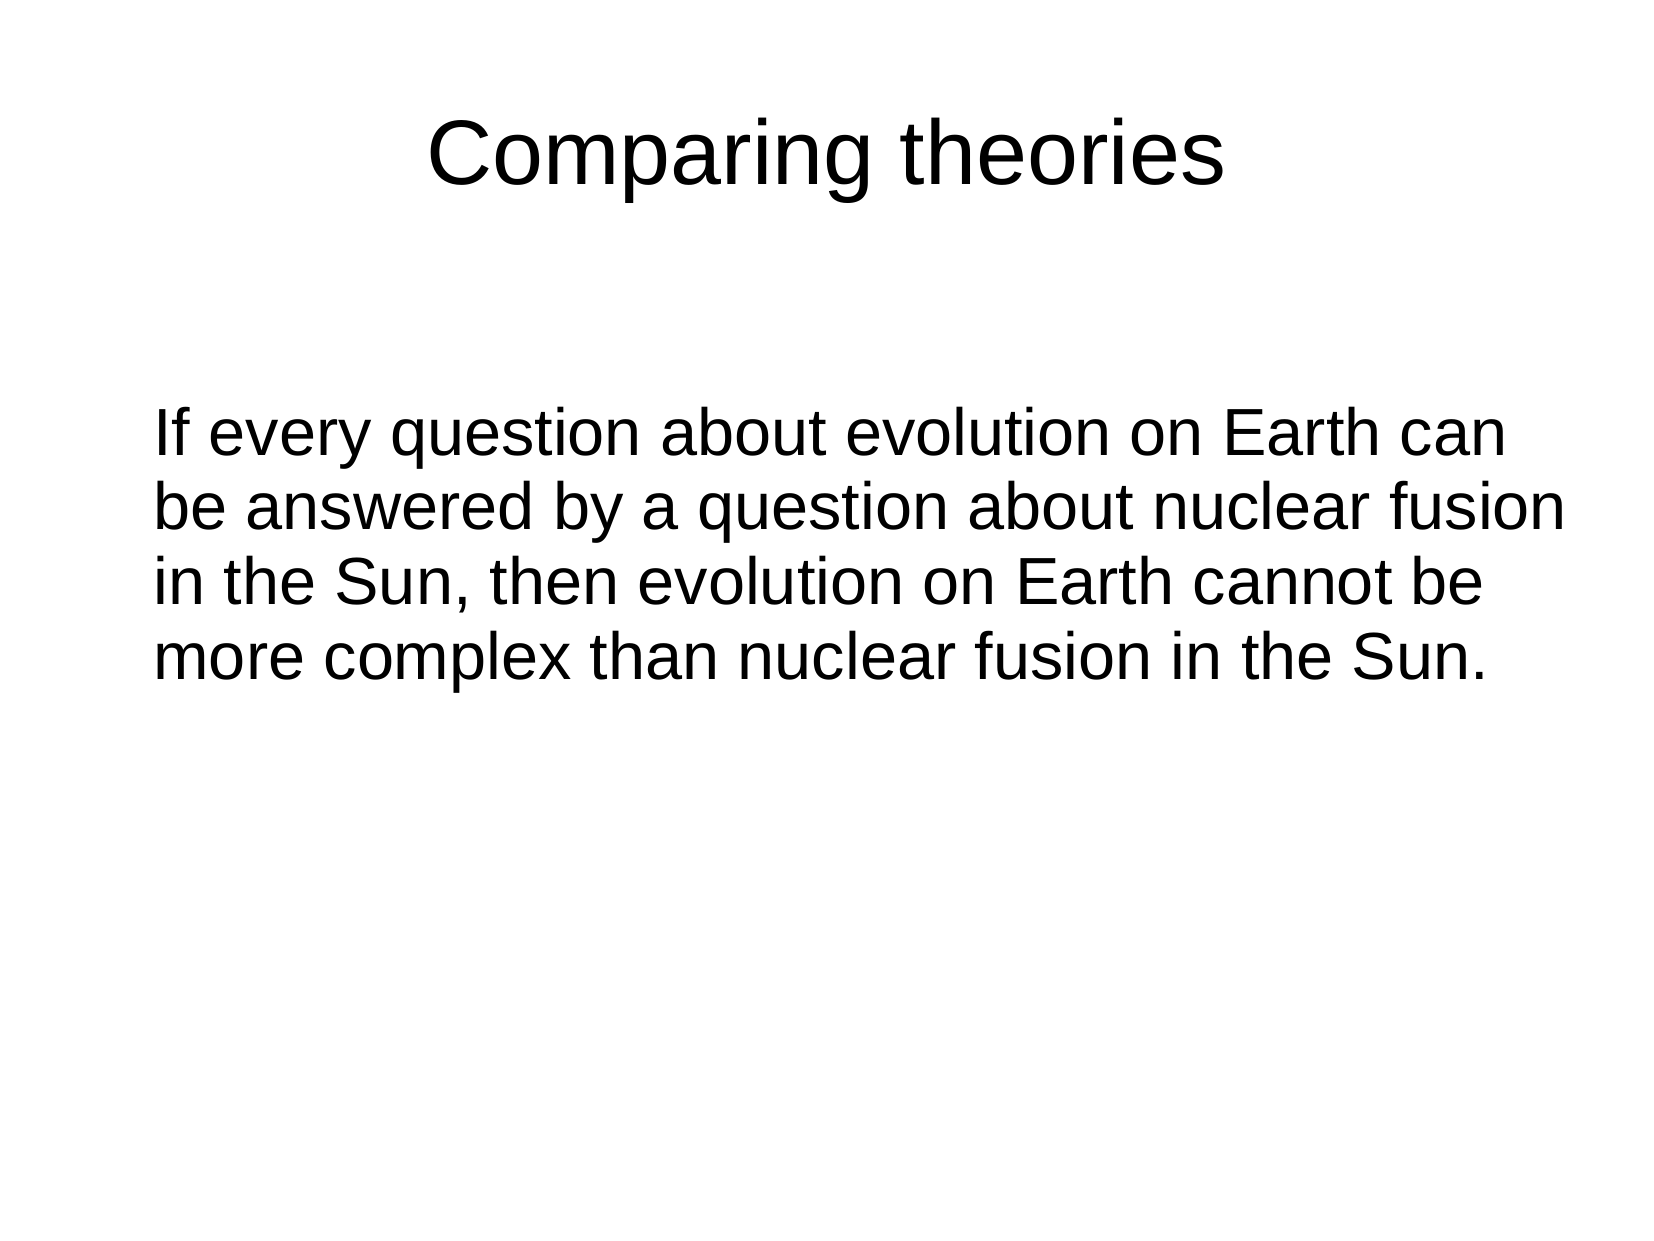

# Comparing theories
If every question about evolution on Earth can be answered by a question about nuclear fusion in the Sun, then evolution on Earth cannot be more complex than nuclear fusion in the Sun.